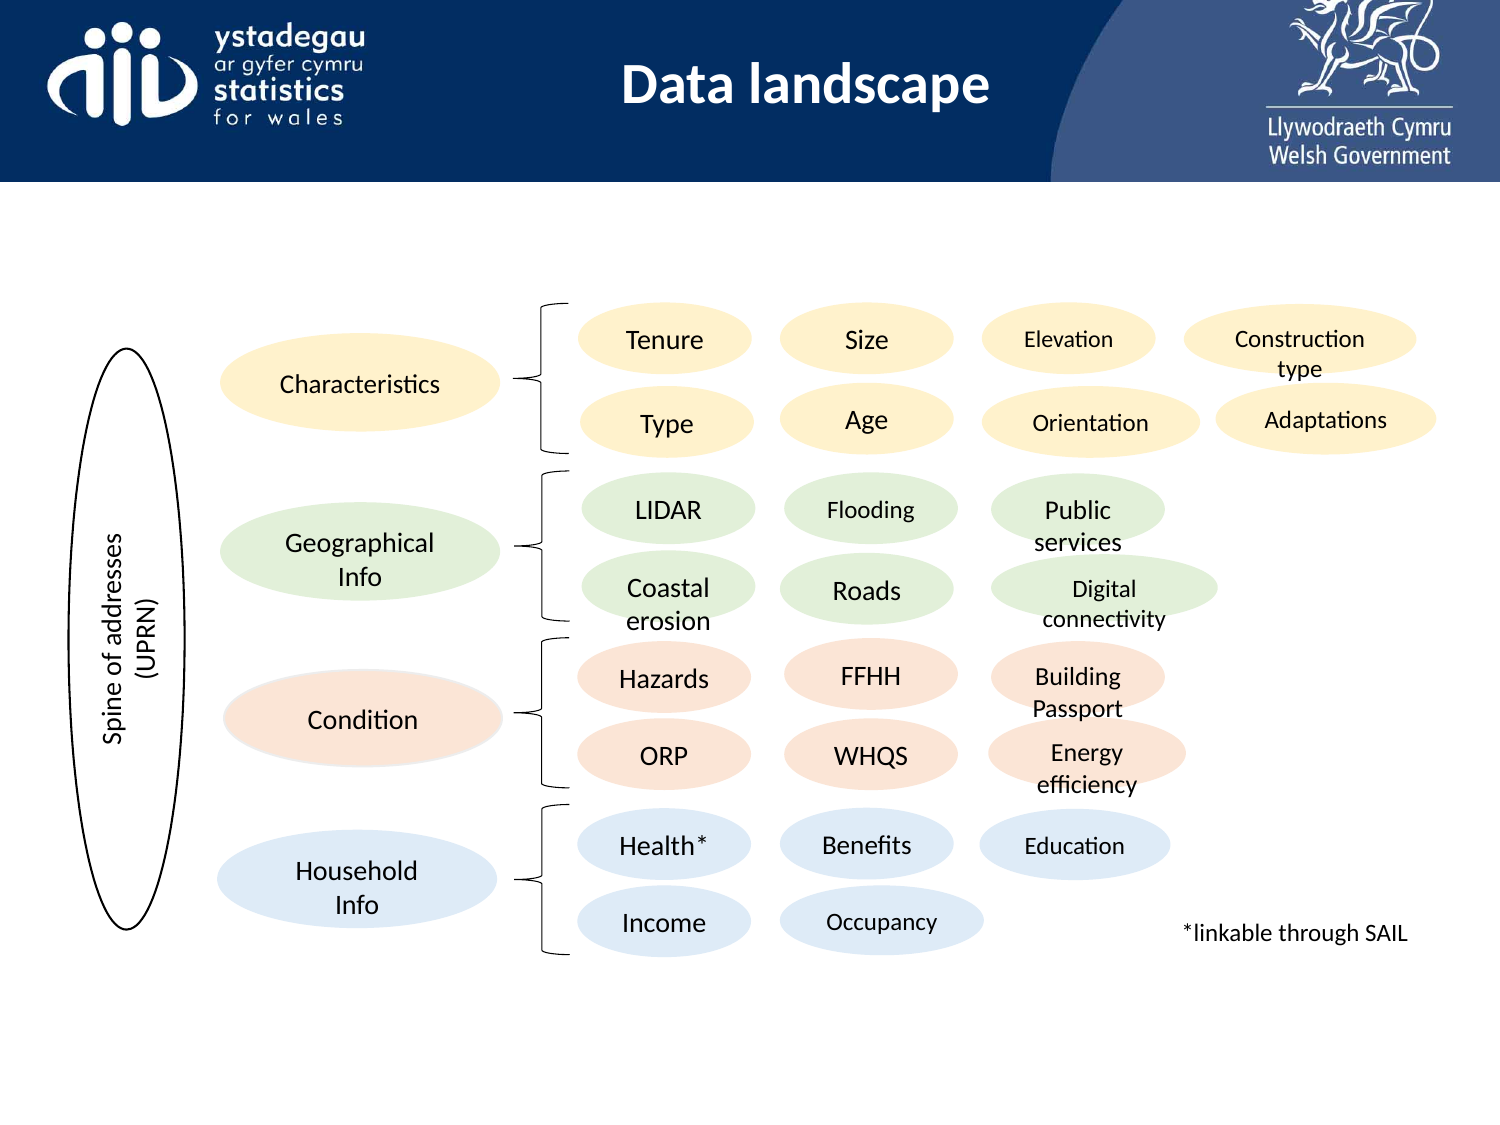

# Data landscape
Elevation
Tenure
Size
Construction type
Characteristics
Age
Adaptations
Type
Orientation
LIDAR
Flooding
Public services
Geographical Info
Coastal erosion
Roads
Digital connectivity
Spine of addresses
(UPRN)
FFHH
Hazards
Building Passport
Condition
Energy efficiency
ORP
WHQS
Benefits
Health*
Education
Household Info
Income
Occupancy
*linkable through SAIL